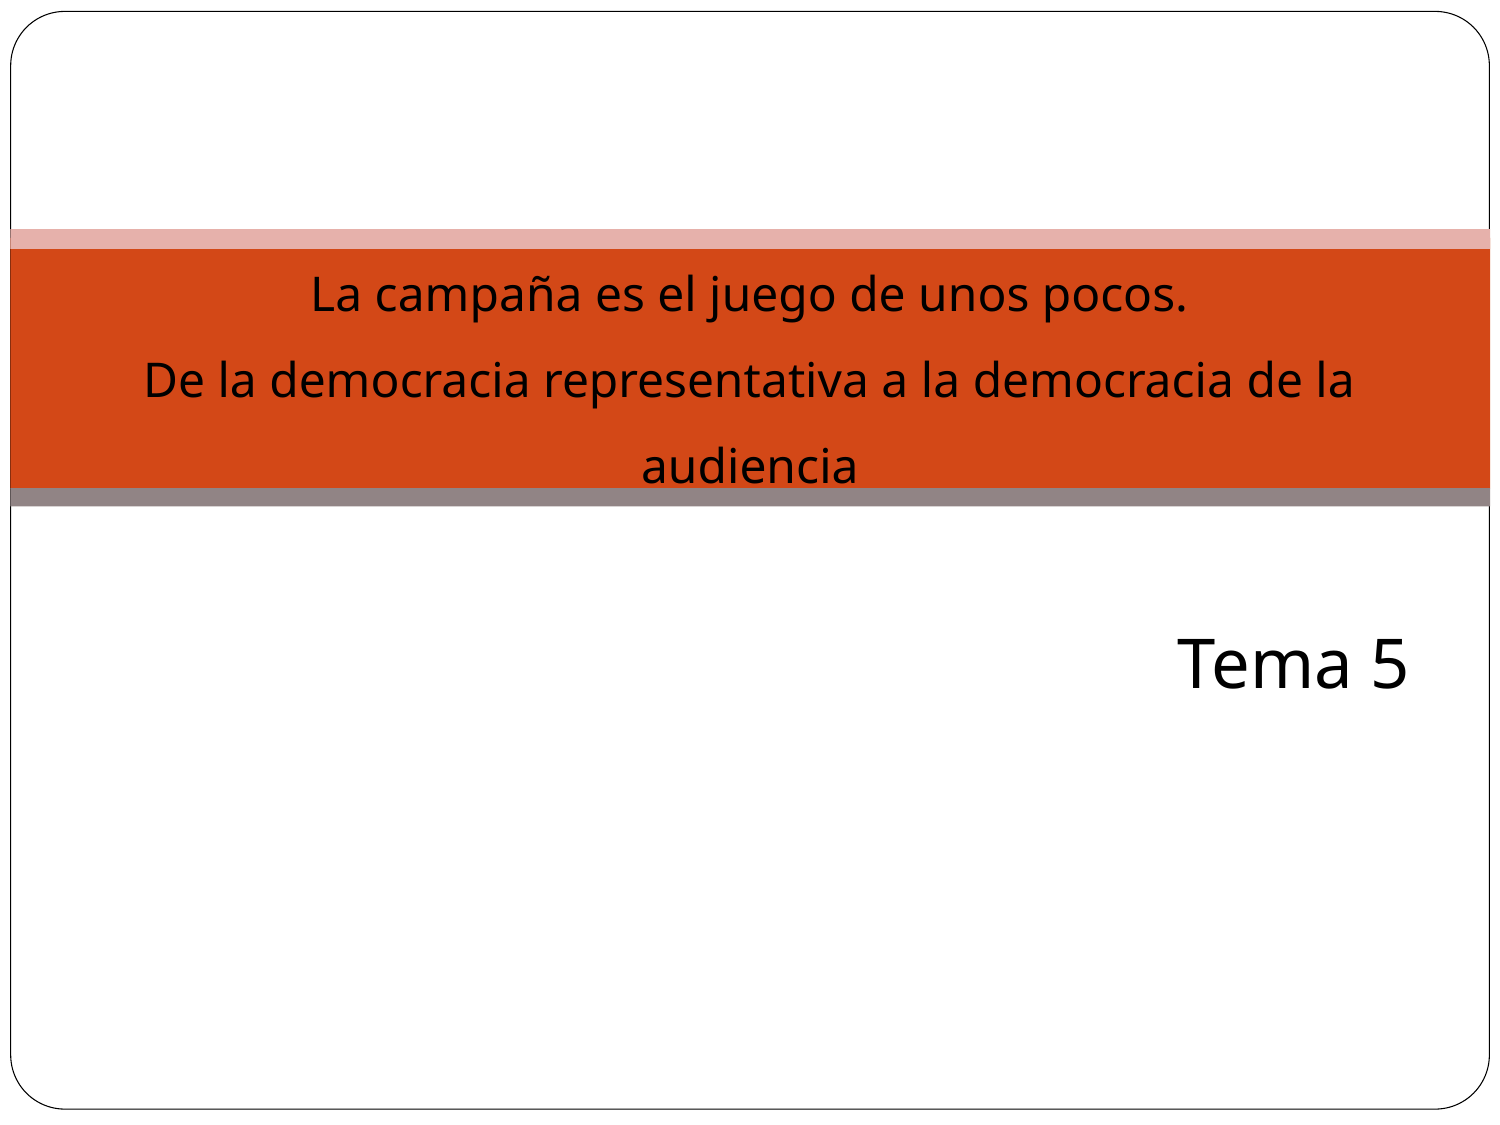

La campaña es el juego de unos pocos.
De la democracia representativa a la democracia de la audiencia
# Tema 5